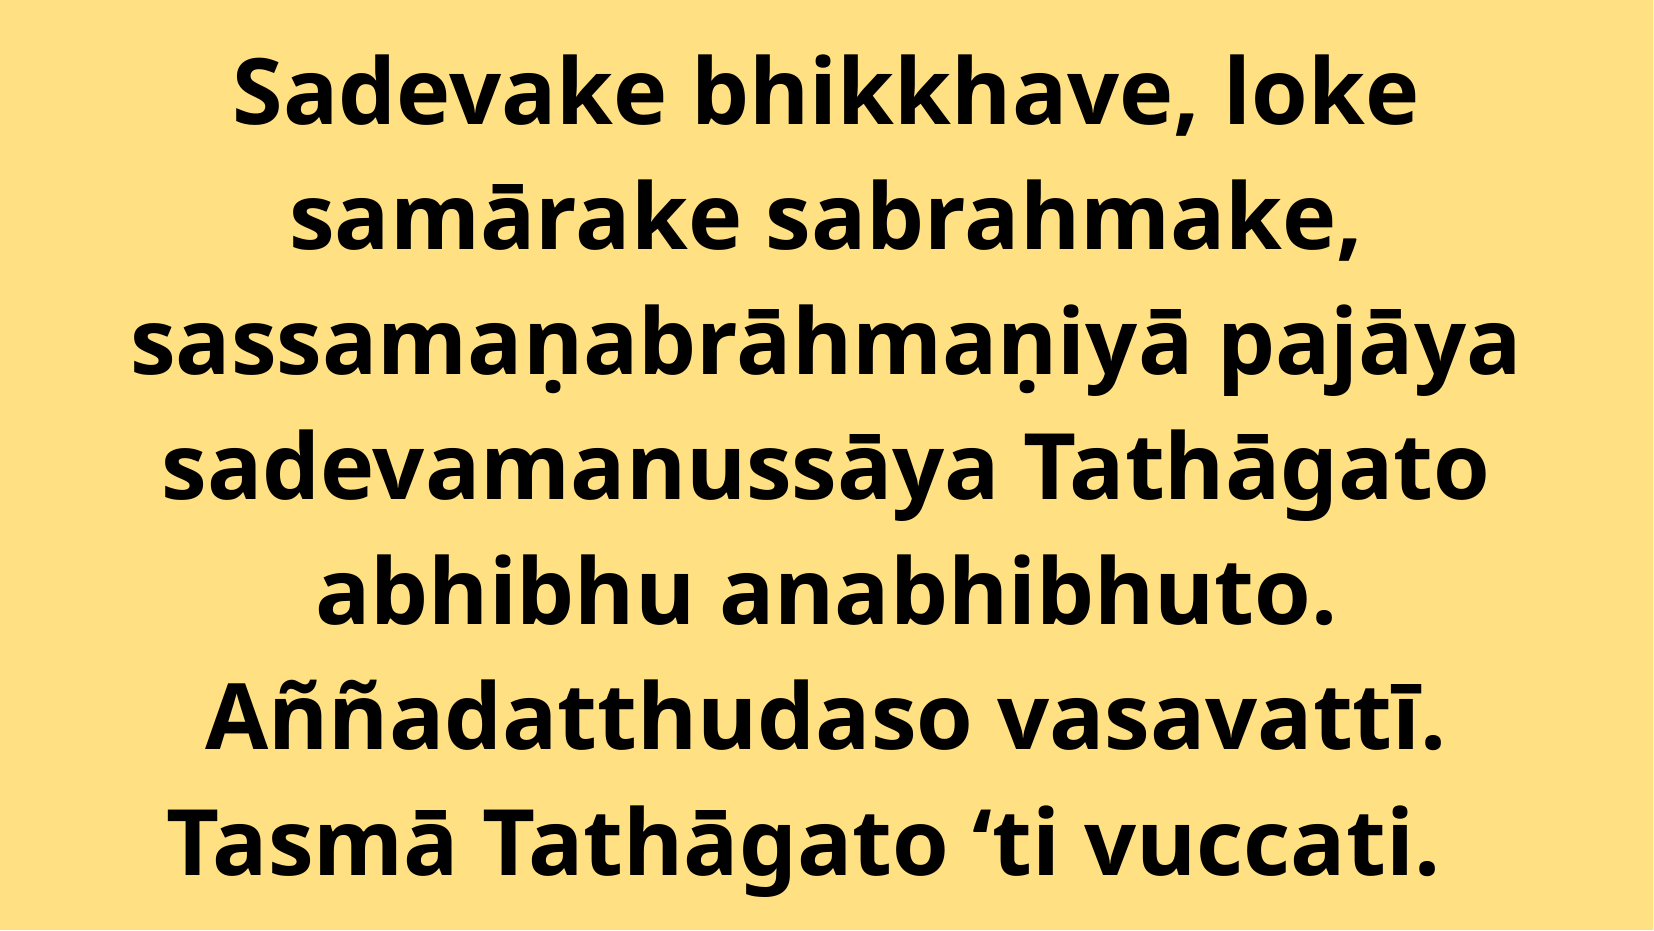

# Sadevake bhikkhave, loke samārake sabrahmake, sassamaṇabrāhmaṇiyā pajāya sadevamanussāya Tathāgato abhibhu anabhibhuto. Aññadatthudaso vasavattī. Tasmā Tathāgato ‘ti vuccati.